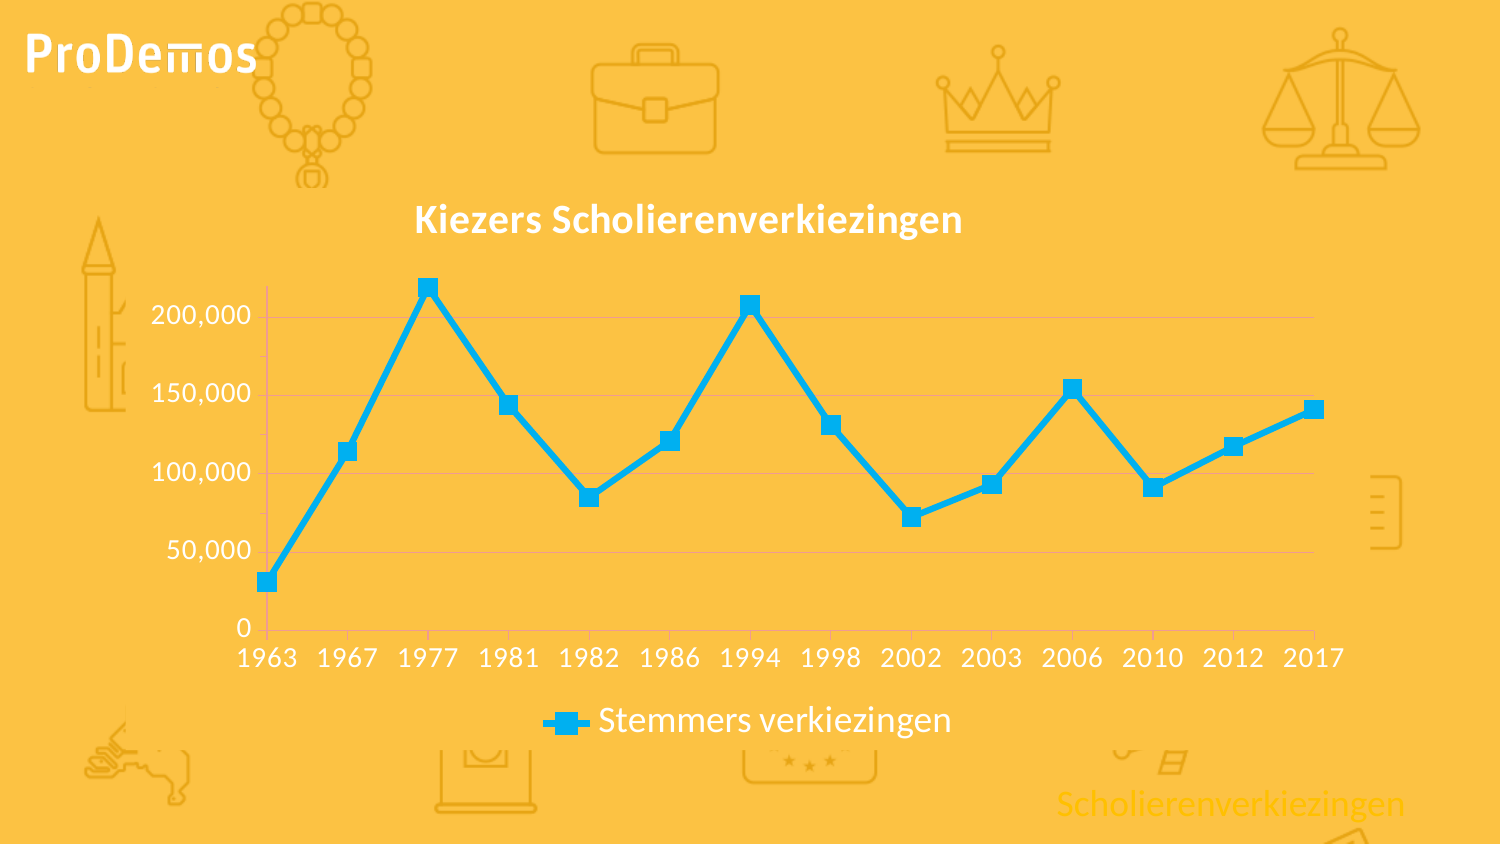

### Chart: Kiezers Scholierenverkiezingen
| Category | Stemmers verkiezingen |
|---|---|
| 1963 | 31012.0 |
| 1967 | 114234.0 |
| 1977 | 218944.0 |
| 1981 | 143931.0 |
| 1982 | 85000.0 |
| 1986 | 121000.0 |
| 1994 | 207671.0 |
| 1998 | 131091.0 |
| 2002 | 72379.0 |
| 2003 | 93204.0 |
| 2006 | 154161.0 |
| 2010 | 91261.0 |
| 2012 | 117468.0 |
| 2017 | 140961.0 |Scholierenverkiezingen